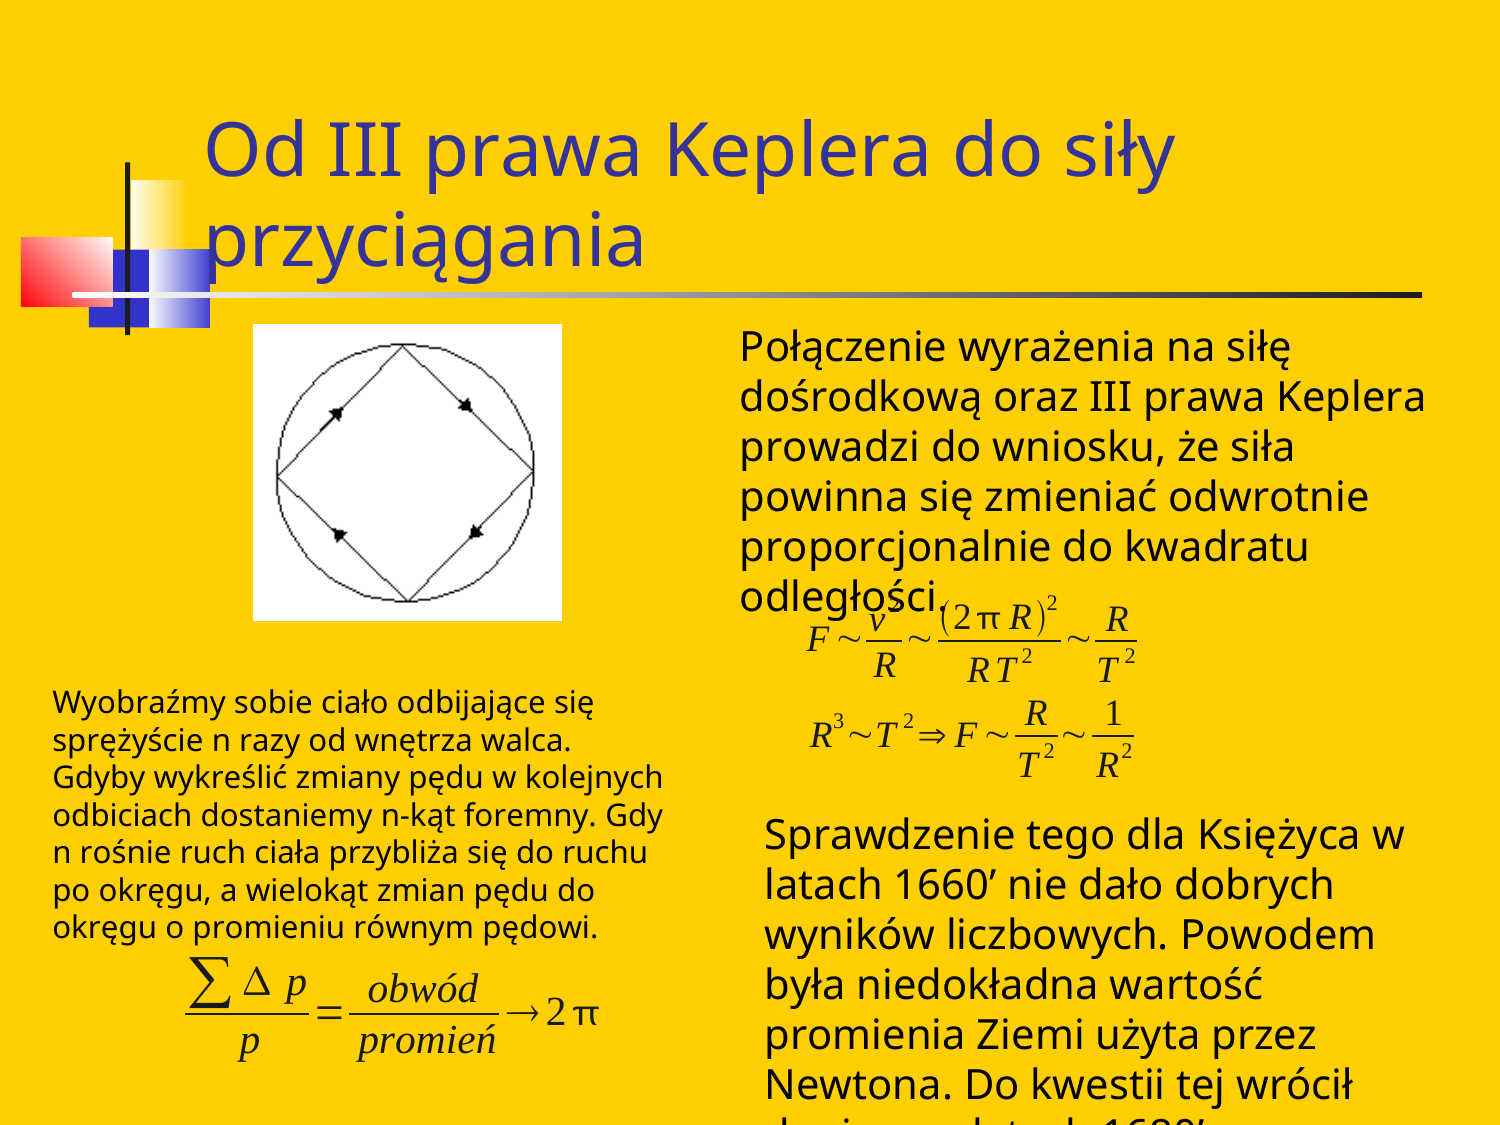

# Od III prawa Keplera do siły przyciągania
Połączenie wyrażenia na siłę dośrodkową oraz III prawa Keplera prowadzi do wniosku, że siła powinna się zmieniać odwrotnie proporcjonalnie do kwadratu odległości.
Wyobraźmy sobie ciało odbijające się sprężyście n razy od wnętrza walca. Gdyby wykreślić zmiany pędu w kolejnych odbiciach dostaniemy n-kąt foremny. Gdy n rośnie ruch ciała przybliża się do ruchu po okręgu, a wielokąt zmian pędu do okręgu o promieniu równym pędowi.
Sprawdzenie tego dla Księżyca w latach 1660’ nie dało dobrych wyników liczbowych. Powodem była niedokładna wartość promienia Ziemi użyta przez Newtona. Do kwestii tej wrócił dopiero w latach 1680’.